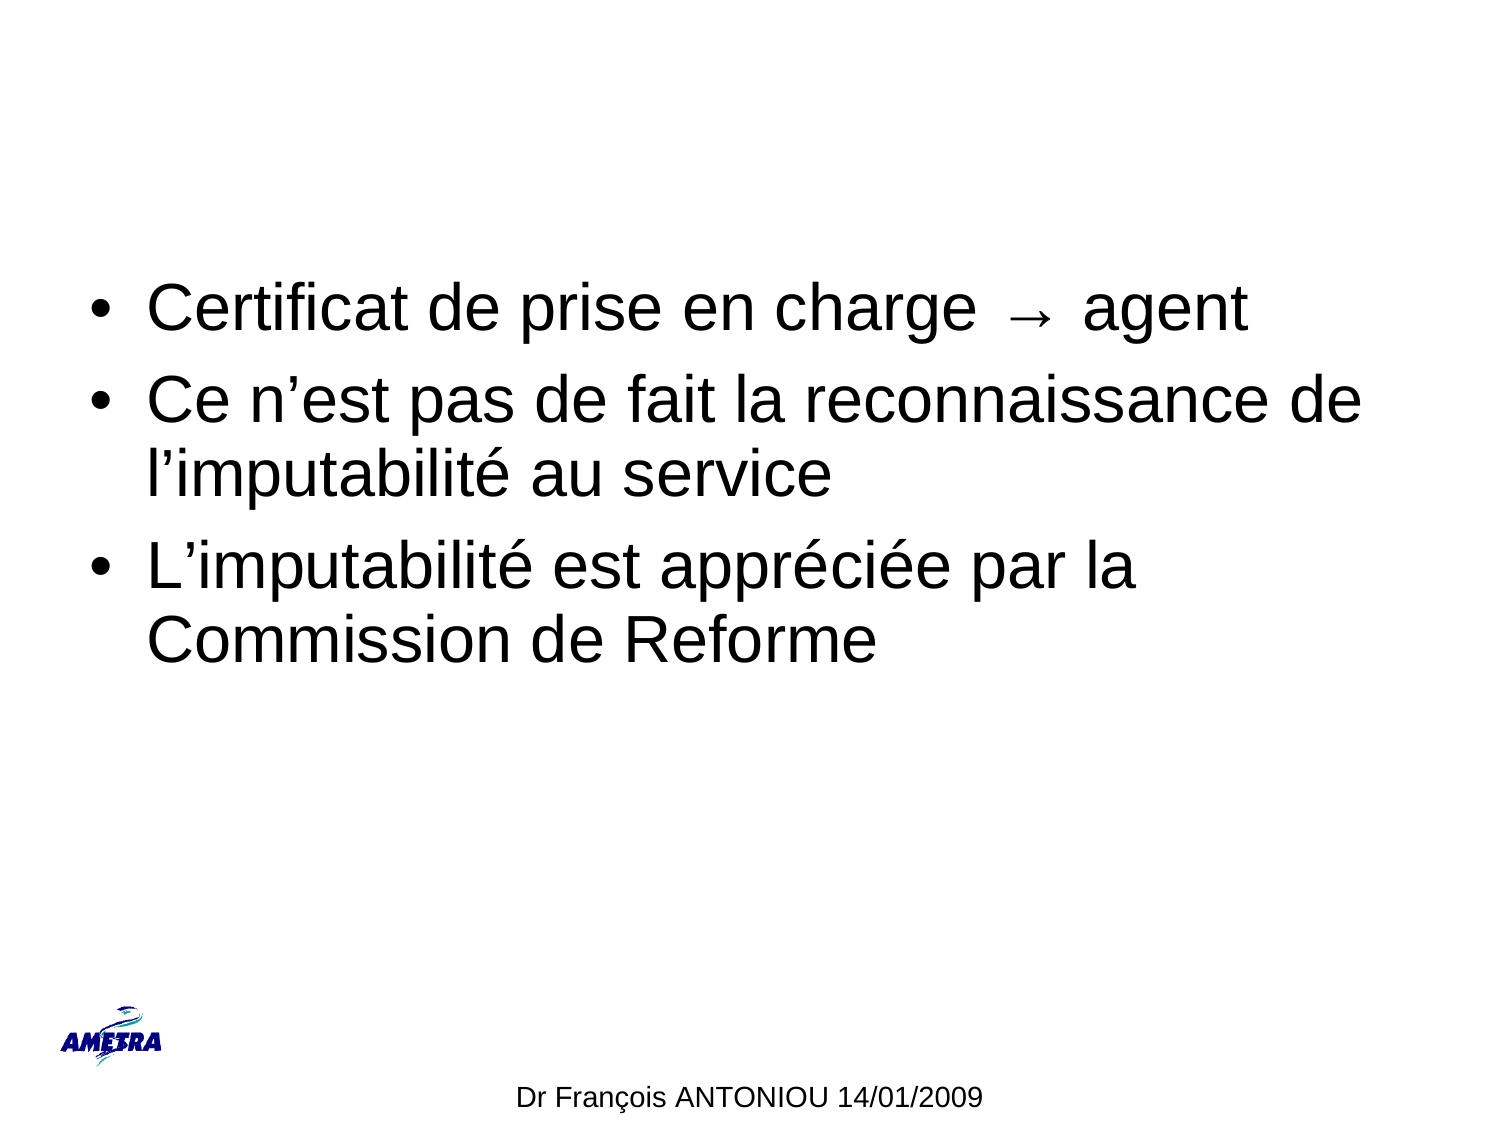

# Certificat de prise en charge → agent
Ce n’est pas de fait la reconnaissance de l’imputabilité au service
L’imputabilité est appréciée par la Commission de Reforme
Dr François ANTONIOU 14/01/2009